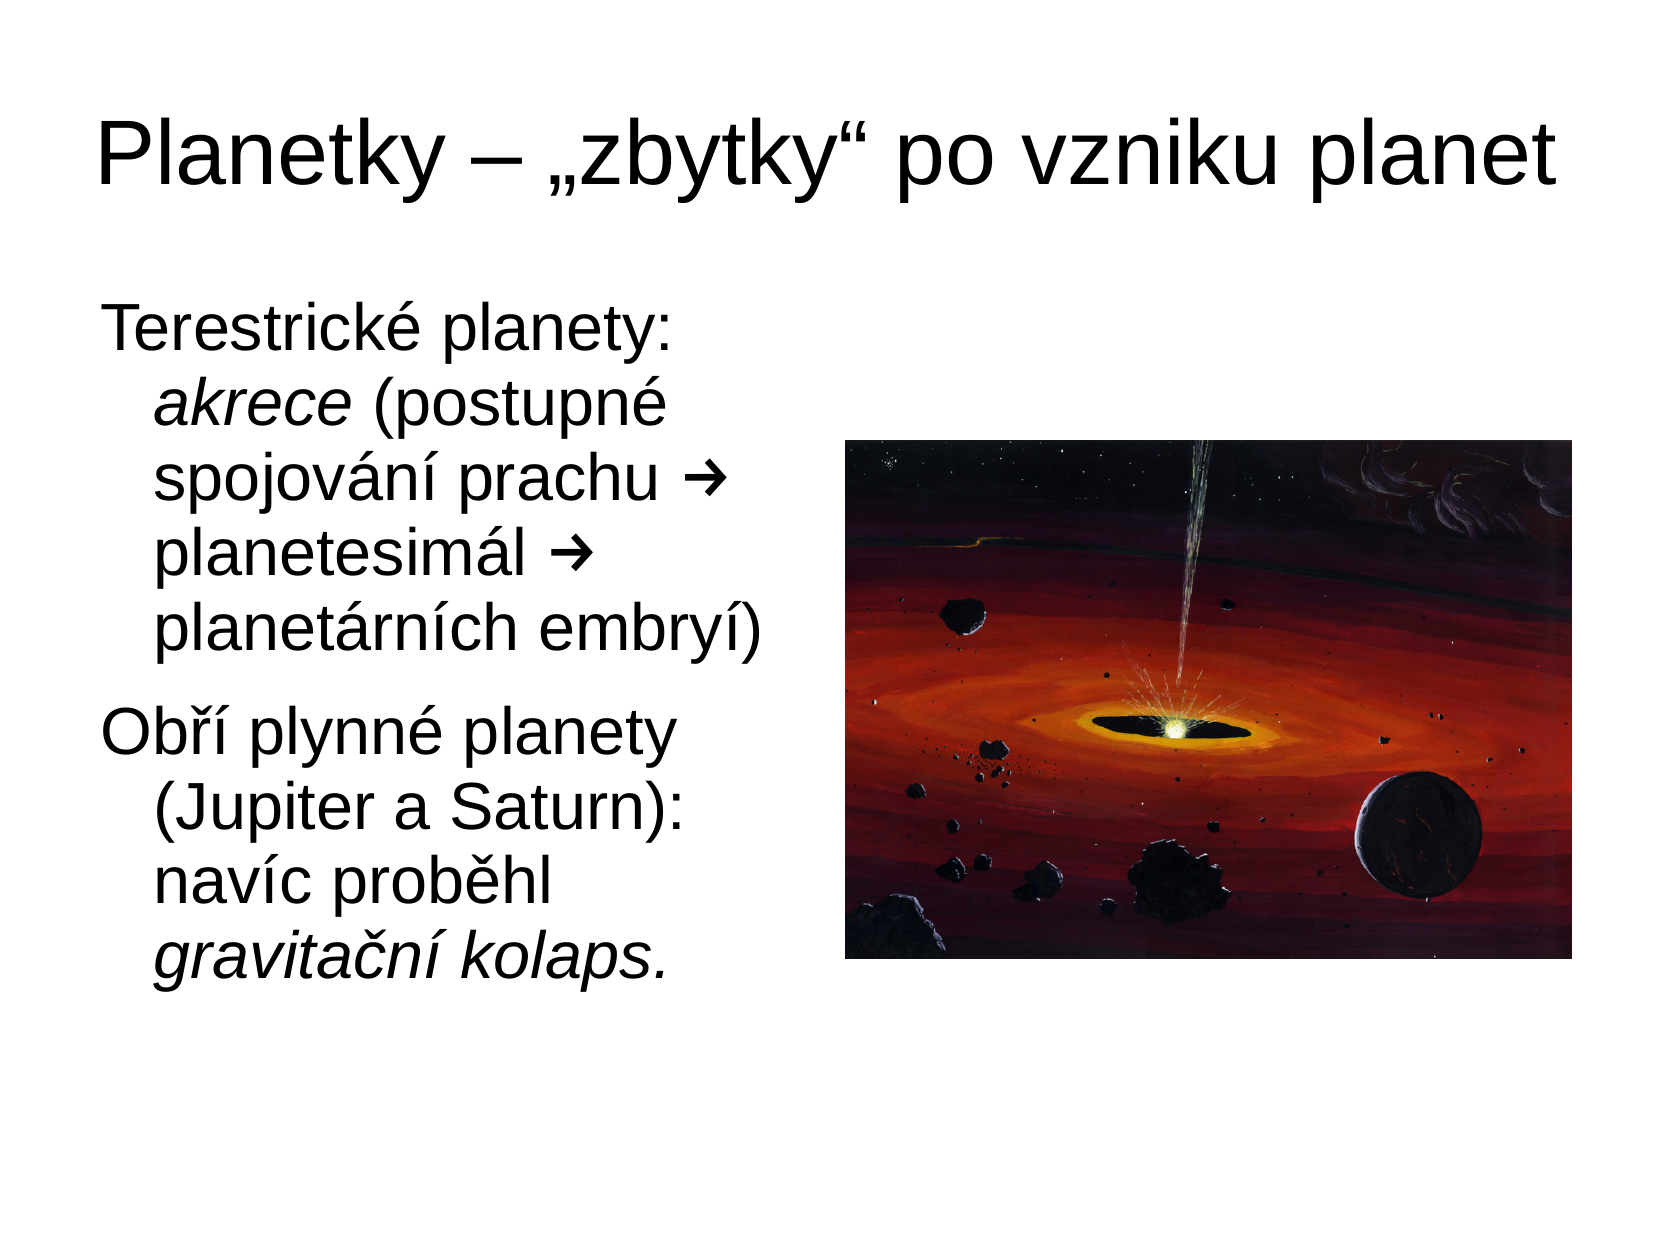

# Planetky – „zbytky“ po vzniku planet
Terestrické planety: akrece (postupné spojování prachu → planetesimál → planetárních embryí)
Obří plynné planety (Jupiter a Saturn): navíc proběhl gravitační kolaps.